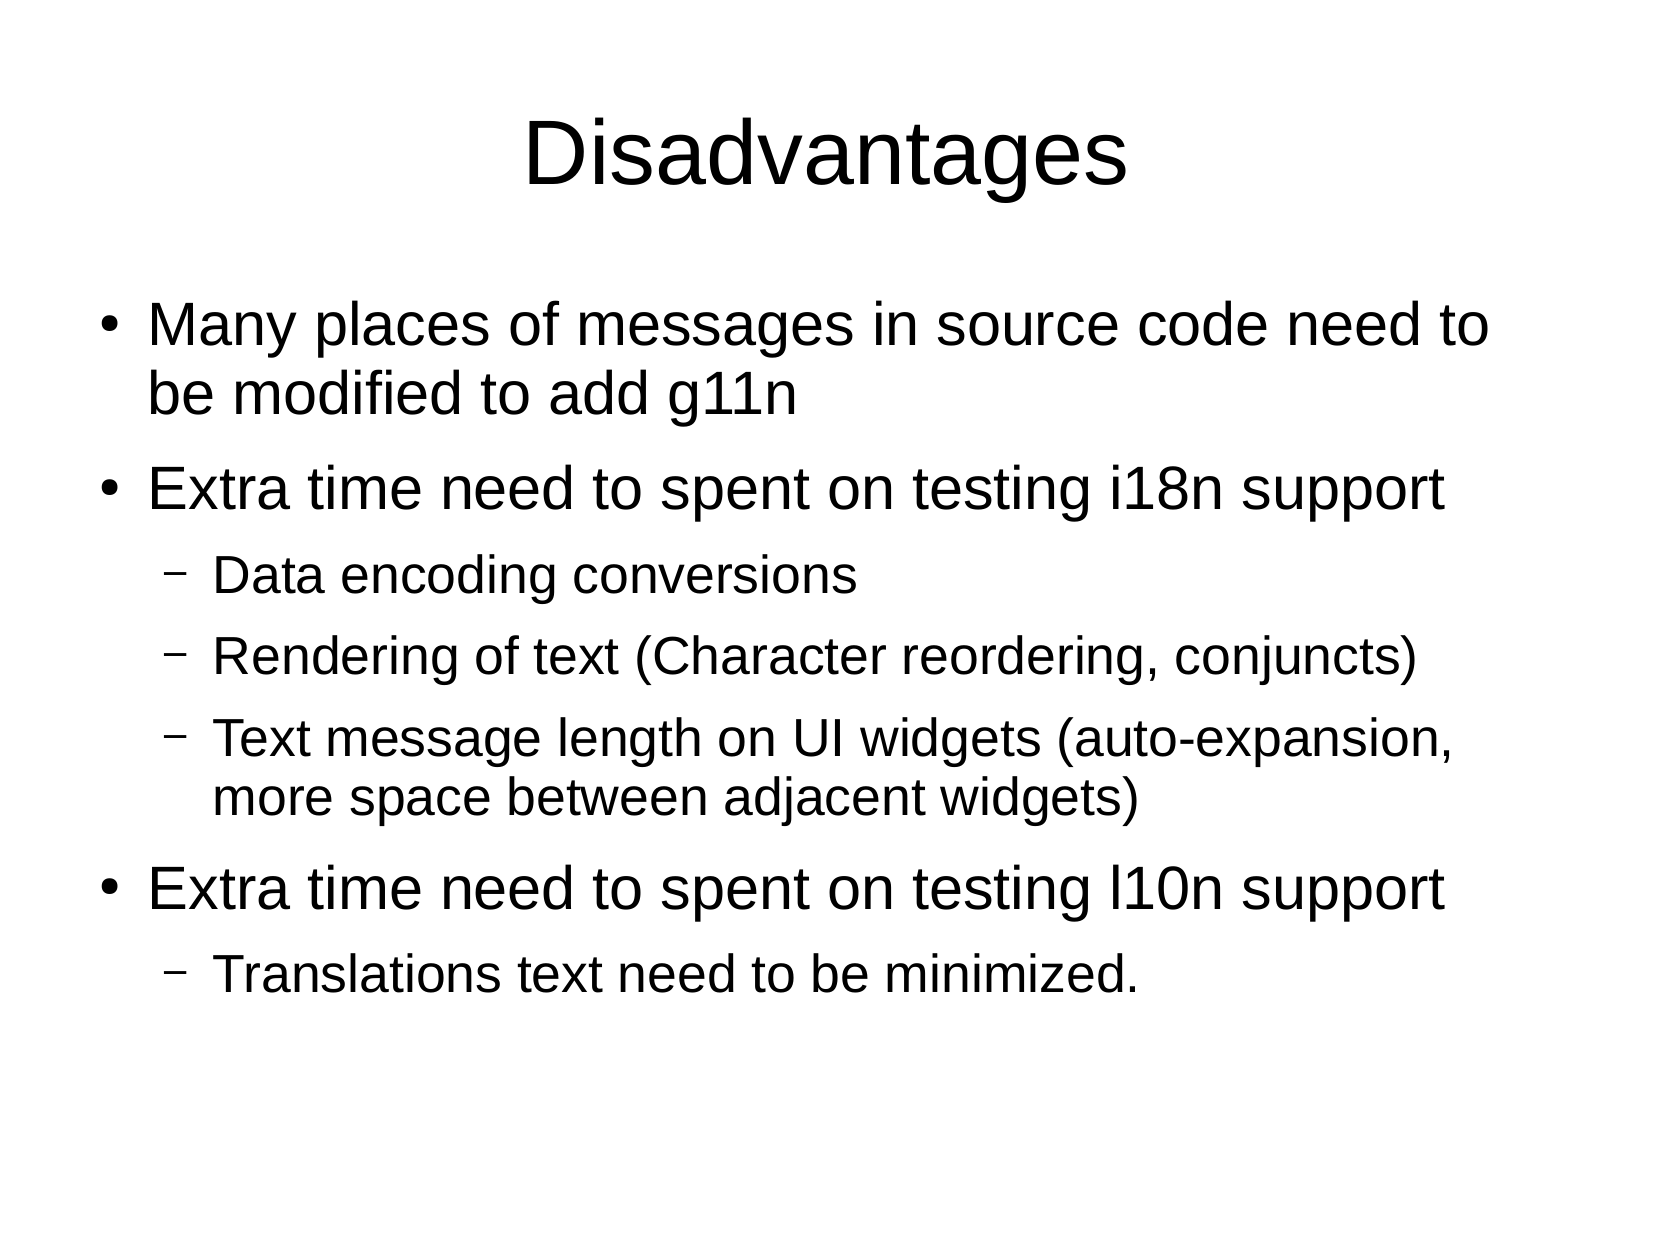

# Disadvantages
Many places of messages in source code need to be modified to add g11n
Extra time need to spent on testing i18n support
Data encoding conversions
Rendering of text (Character reordering, conjuncts)
Text message length on UI widgets (auto-expansion, more space between adjacent widgets)
Extra time need to spent on testing l10n support
Translations text need to be minimized.